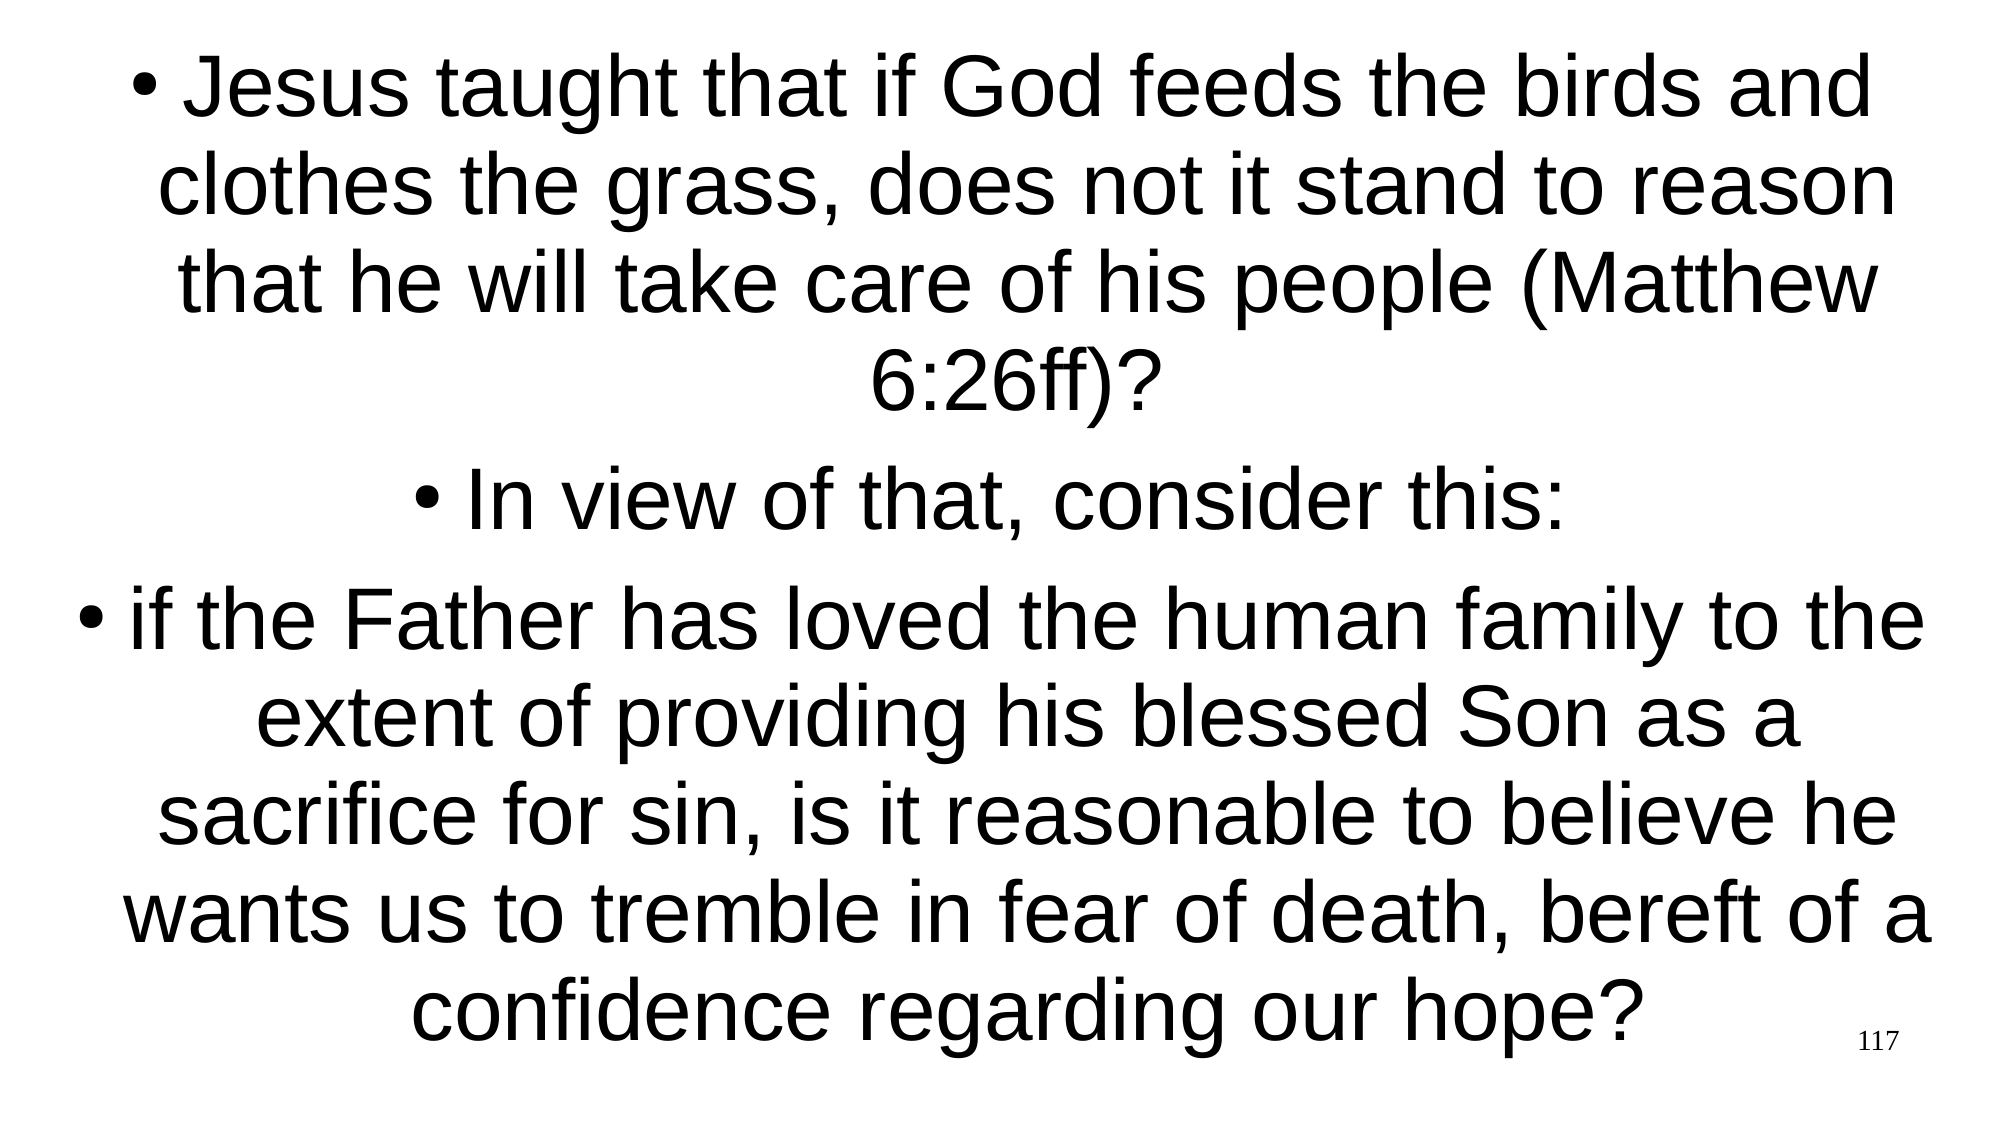

# Jesus taught that if God feeds the birds and clothes the grass, does not it stand to reason that he will take care of his people (Matthew 6:26ff)?
In view of that, consider this:
if the Father has loved the human family to the extent of providing his blessed Son as a sacrifice for sin, is it reasonable to believe he wants us to tremble in fear of death, bereft of a confidence regarding our hope?
117